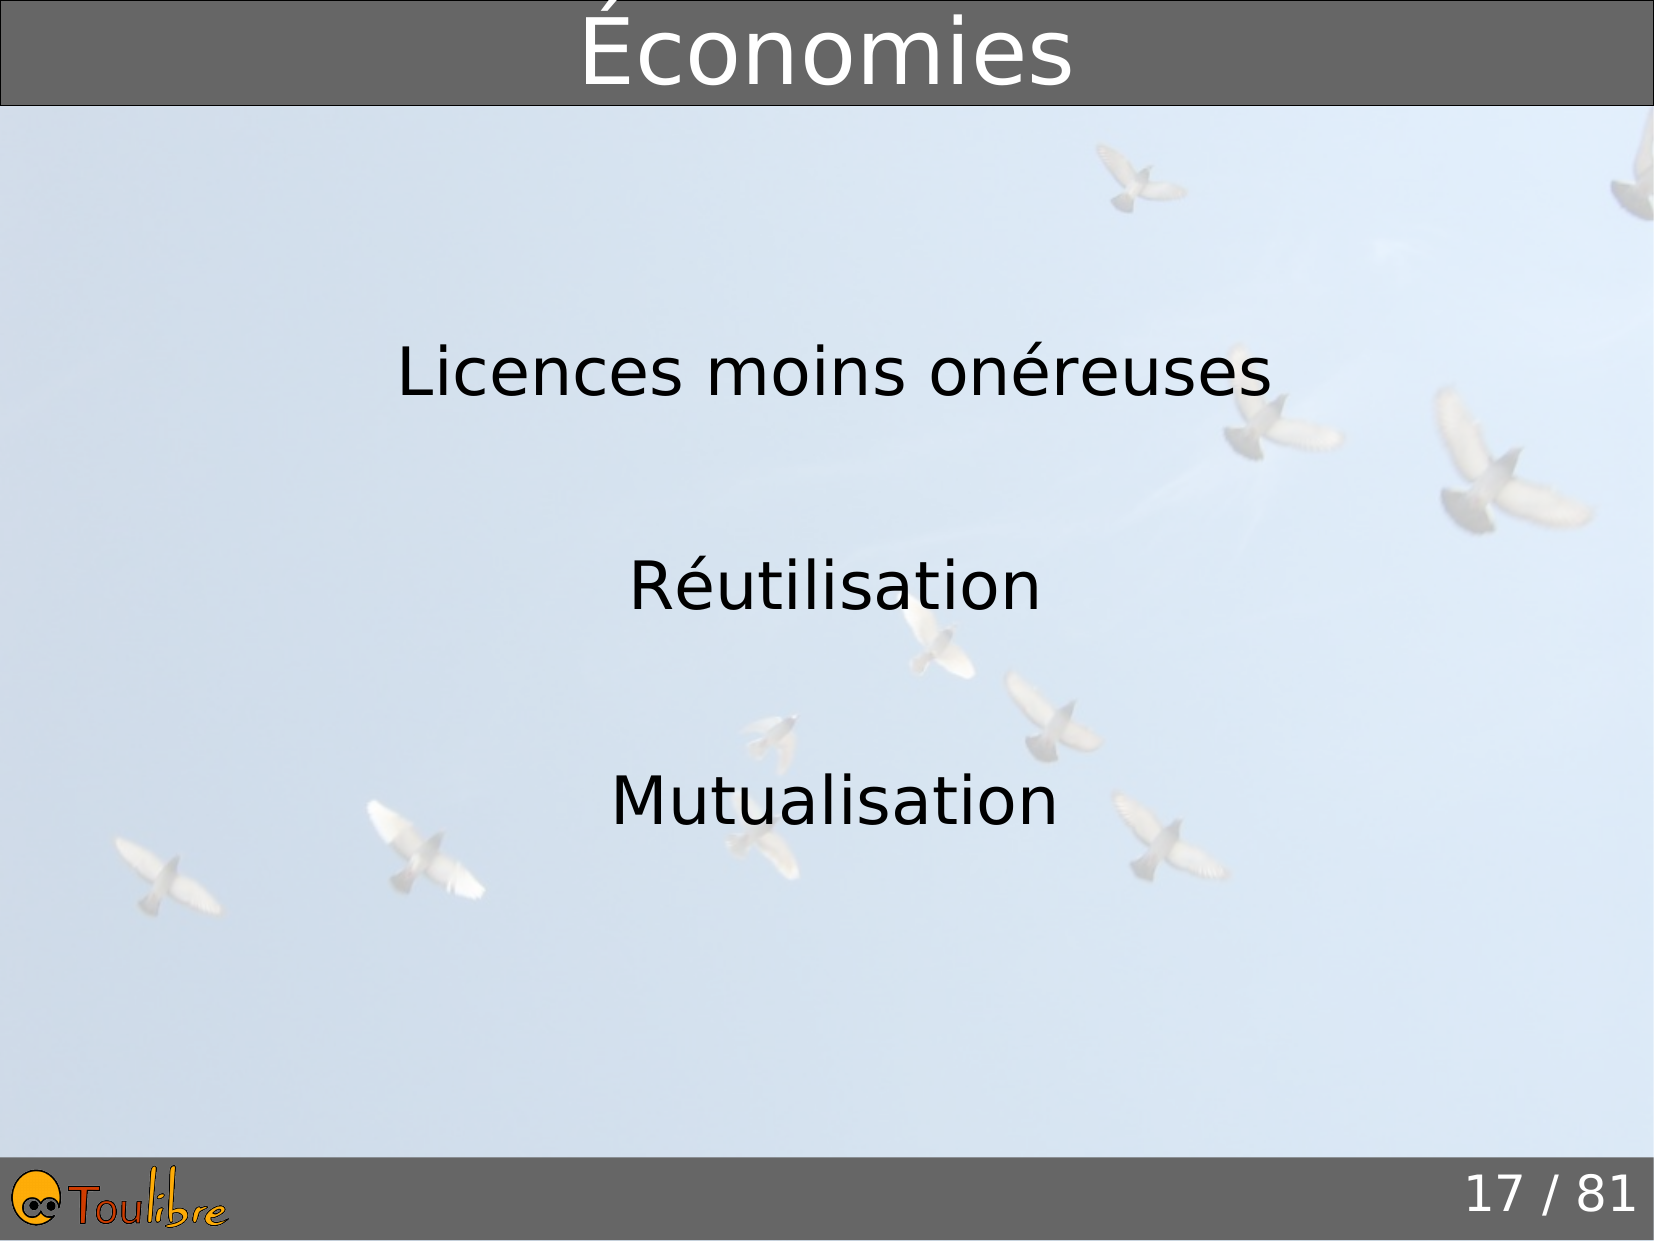

# Économies
Licences moins onéreuses
Réutilisation
Mutualisation